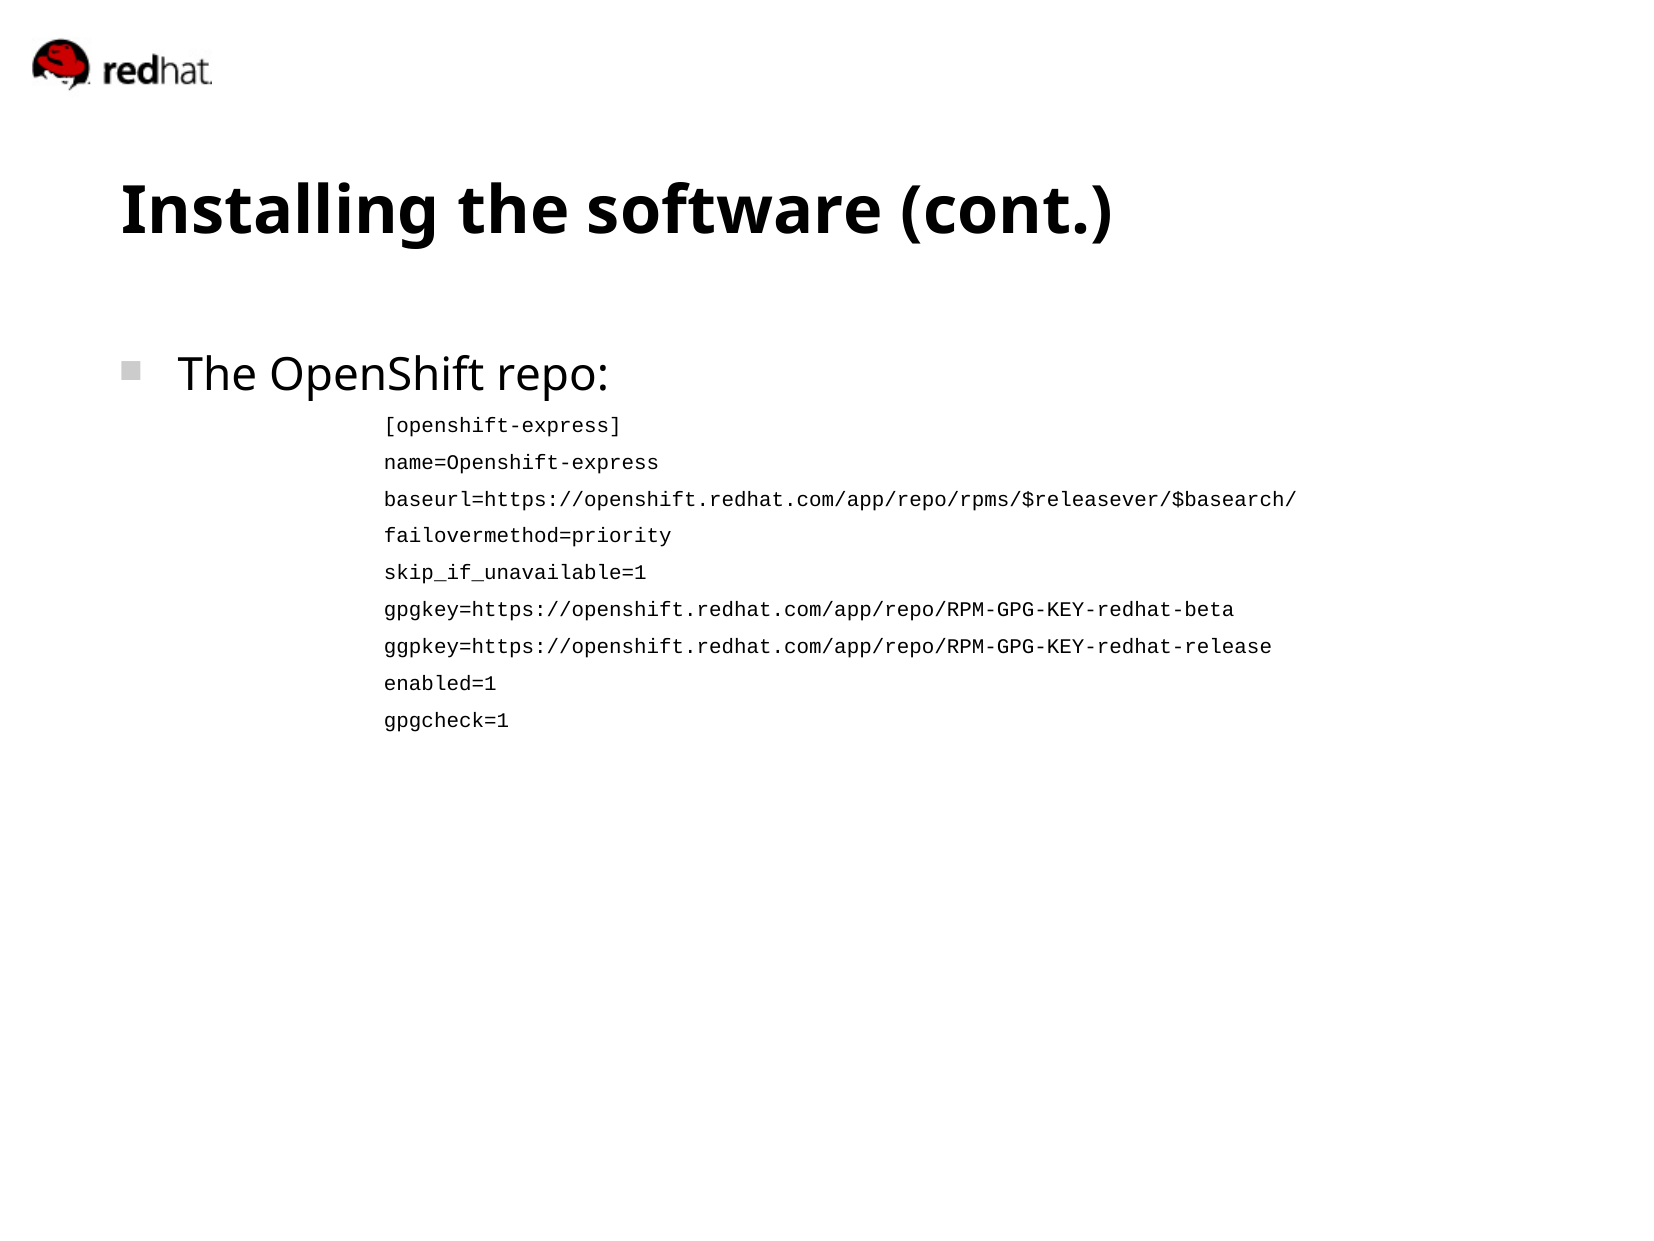

# Installing the software (cont.)
The OpenShift repo:
[openshift-express]
name=Openshift-express
baseurl=https://openshift.redhat.com/app/repo/rpms/$releasever/$basearch/
failovermethod=priority
skip_if_unavailable=1
gpgkey=https://openshift.redhat.com/app/repo/RPM-GPG-KEY-redhat-beta
ggpkey=https://openshift.redhat.com/app/repo/RPM-GPG-KEY-redhat-release
enabled=1
gpgcheck=1